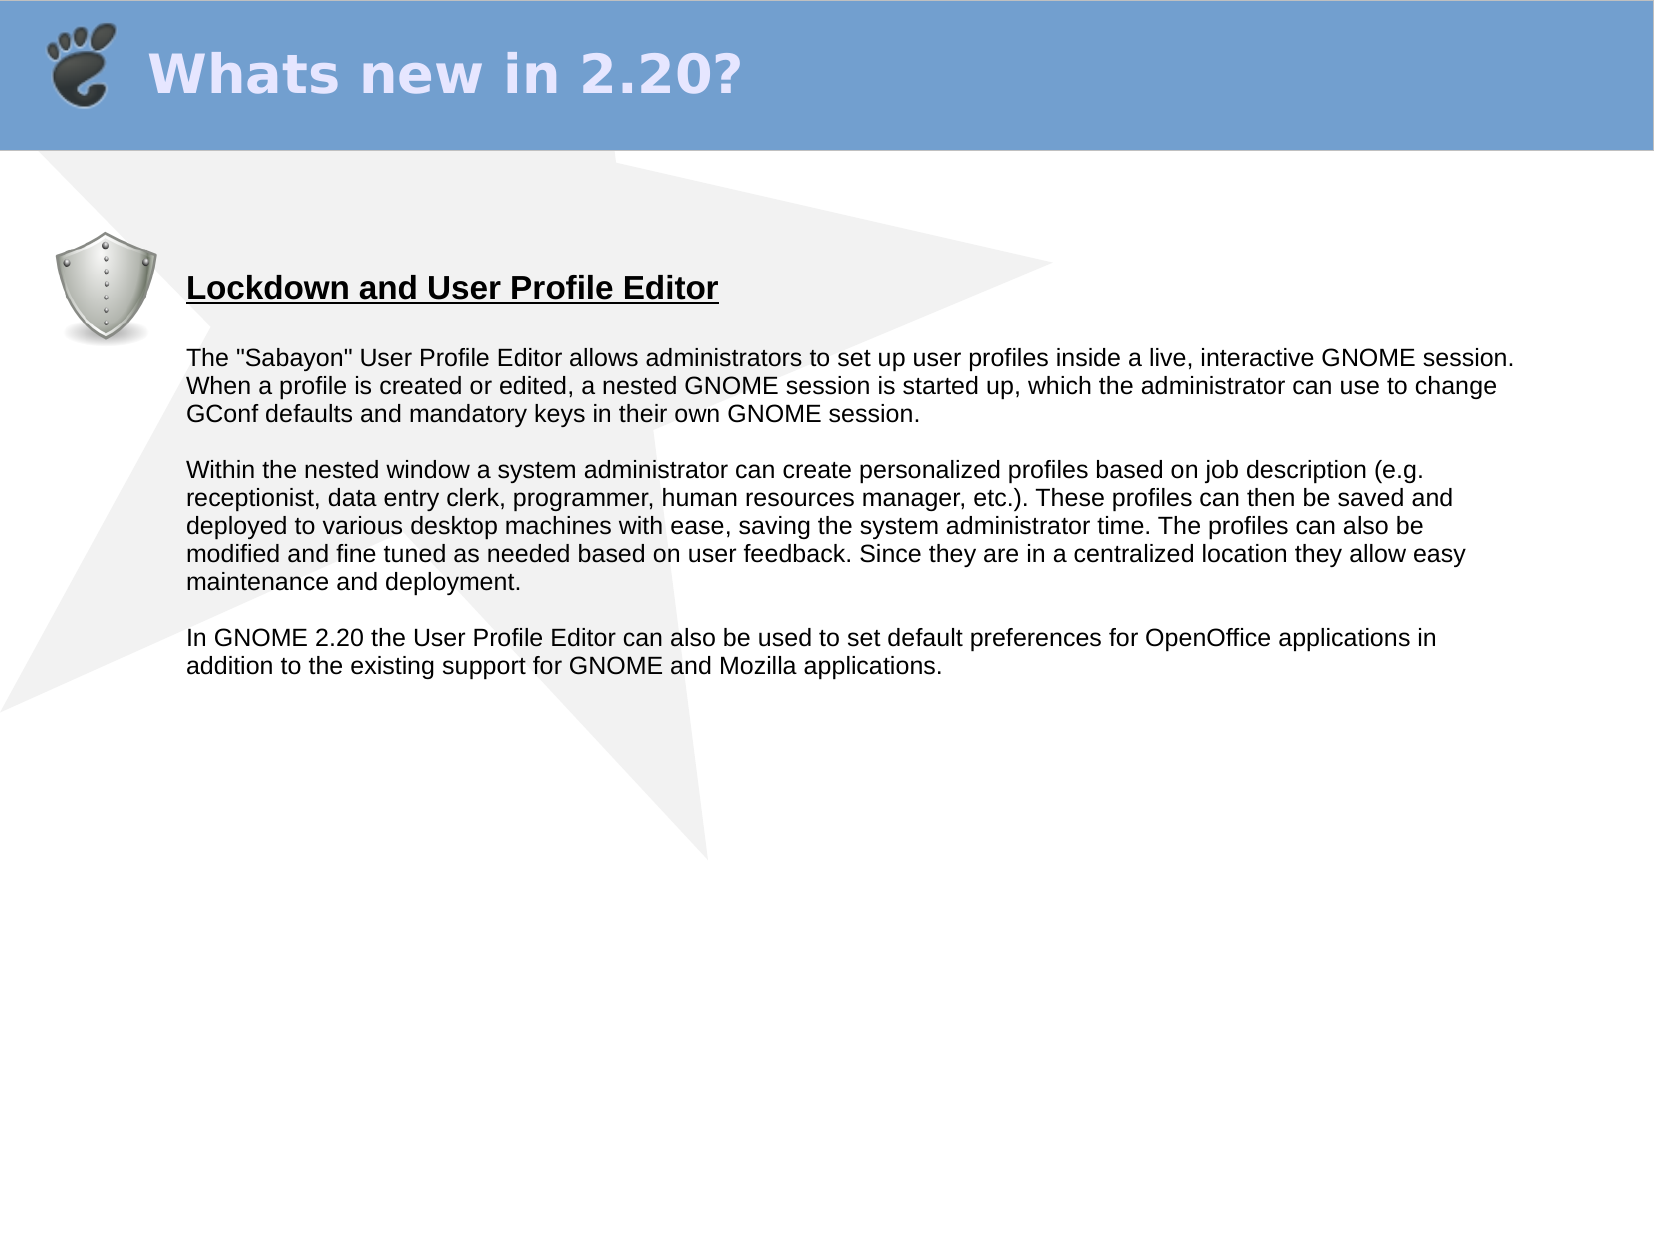

Whats new in 2.20?
#
Lockdown and User Profile Editor
The "Sabayon" User Profile Editor allows administrators to set up user profiles inside a live, interactive GNOME session. When a profile is created or edited, a nested GNOME session is started up, which the administrator can use to change GConf defaults and mandatory keys in their own GNOME session.
Within the nested window a system administrator can create personalized profiles based on job description (e.g. receptionist, data entry clerk, programmer, human resources manager, etc.). These profiles can then be saved and deployed to various desktop machines with ease, saving the system administrator time. The profiles can also be modified and fine tuned as needed based on user feedback. Since they are in a centralized location they allow easy maintenance and deployment.
In GNOME 2.20 the User Profile Editor can also be used to set default preferences for OpenOffice applications in addition to the existing support for GNOME and Mozilla applications.